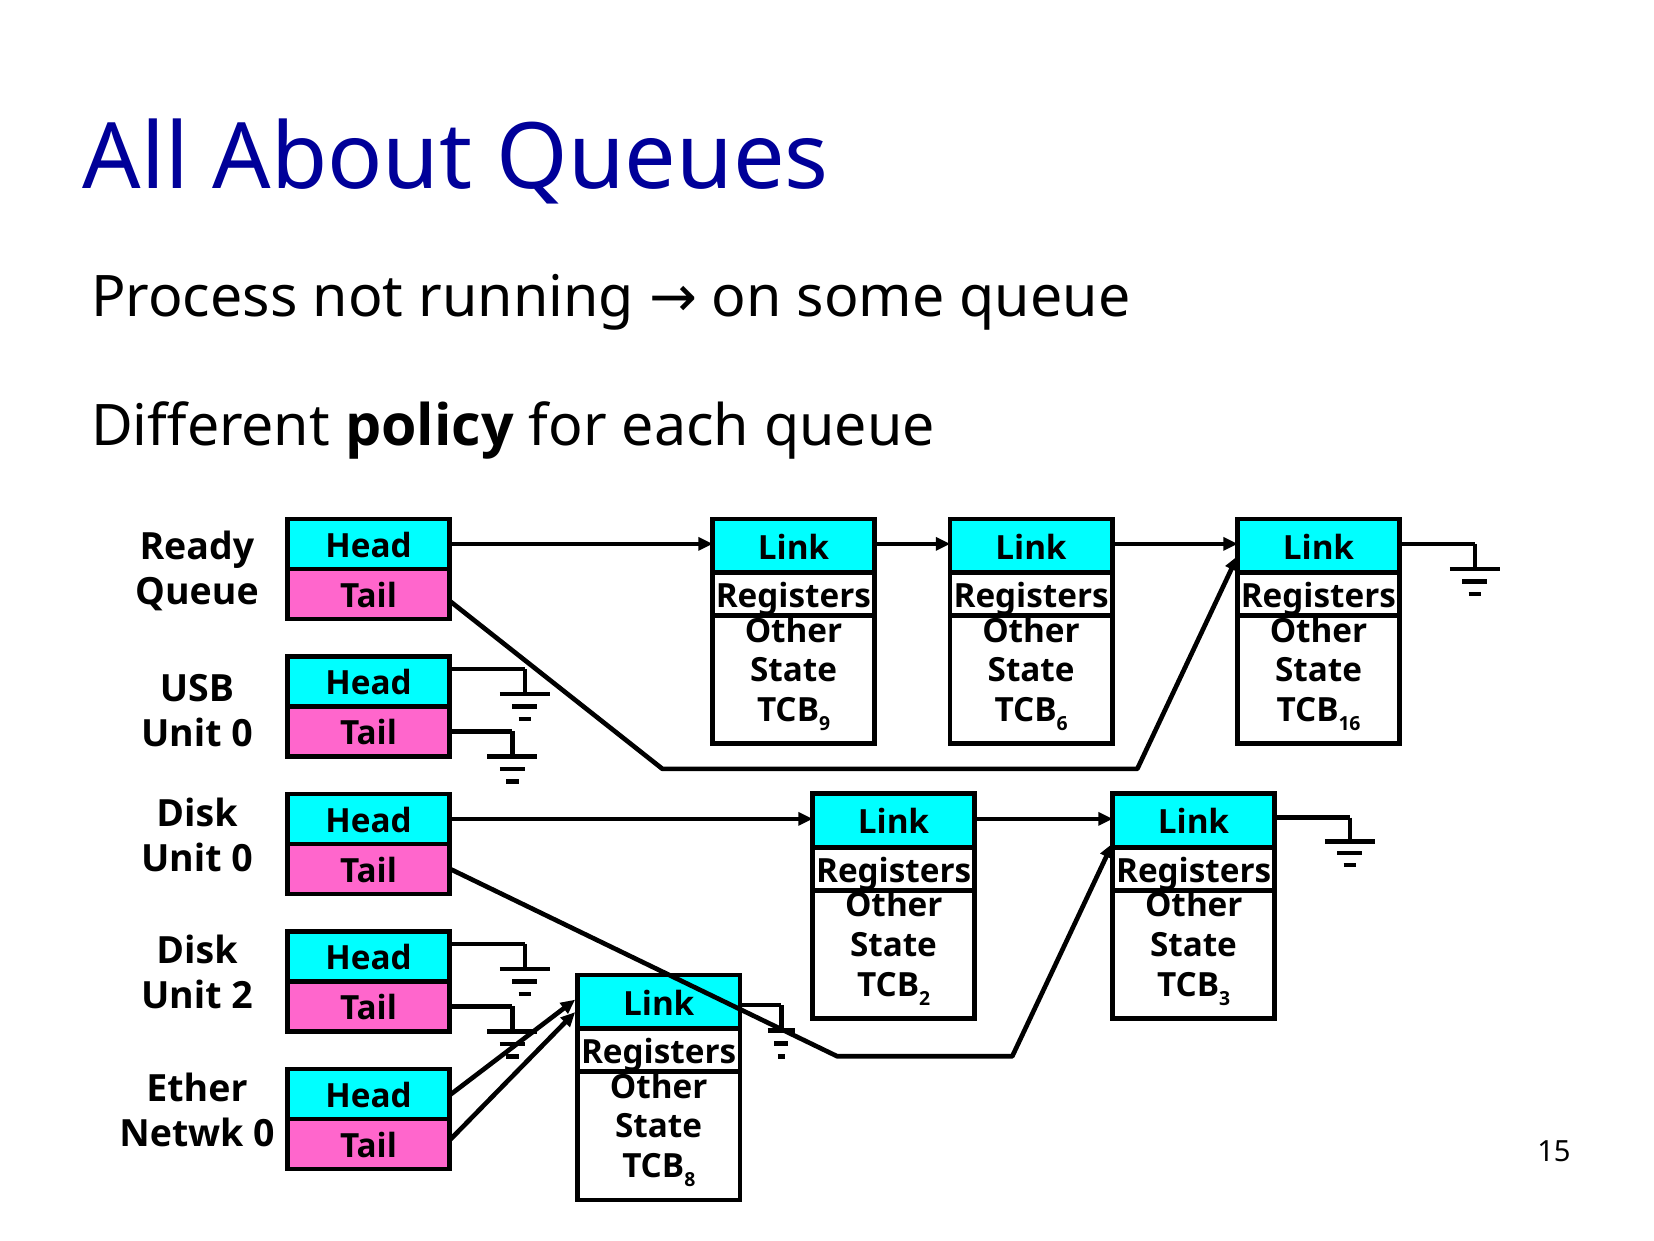

# All About Queues
Process not running → on some queue
Different policy for each queue
Ready
Queue
Head
Tail
USB
Unit 0
Head
Tail
Disk
Unit 0
Head
Tail
Disk
Unit 2
Head
Tail
Ether
Netwk 0
Head
Tail
Other
State
TCB9
Link
Registers
Other
State
TCB6
Link
Registers
Other
State
TCB16
Link
Registers
Other
State
TCB2
Link
Registers
Other
State
TCB3
Link
Registers
Other
State
TCB8
Link
Registers
15